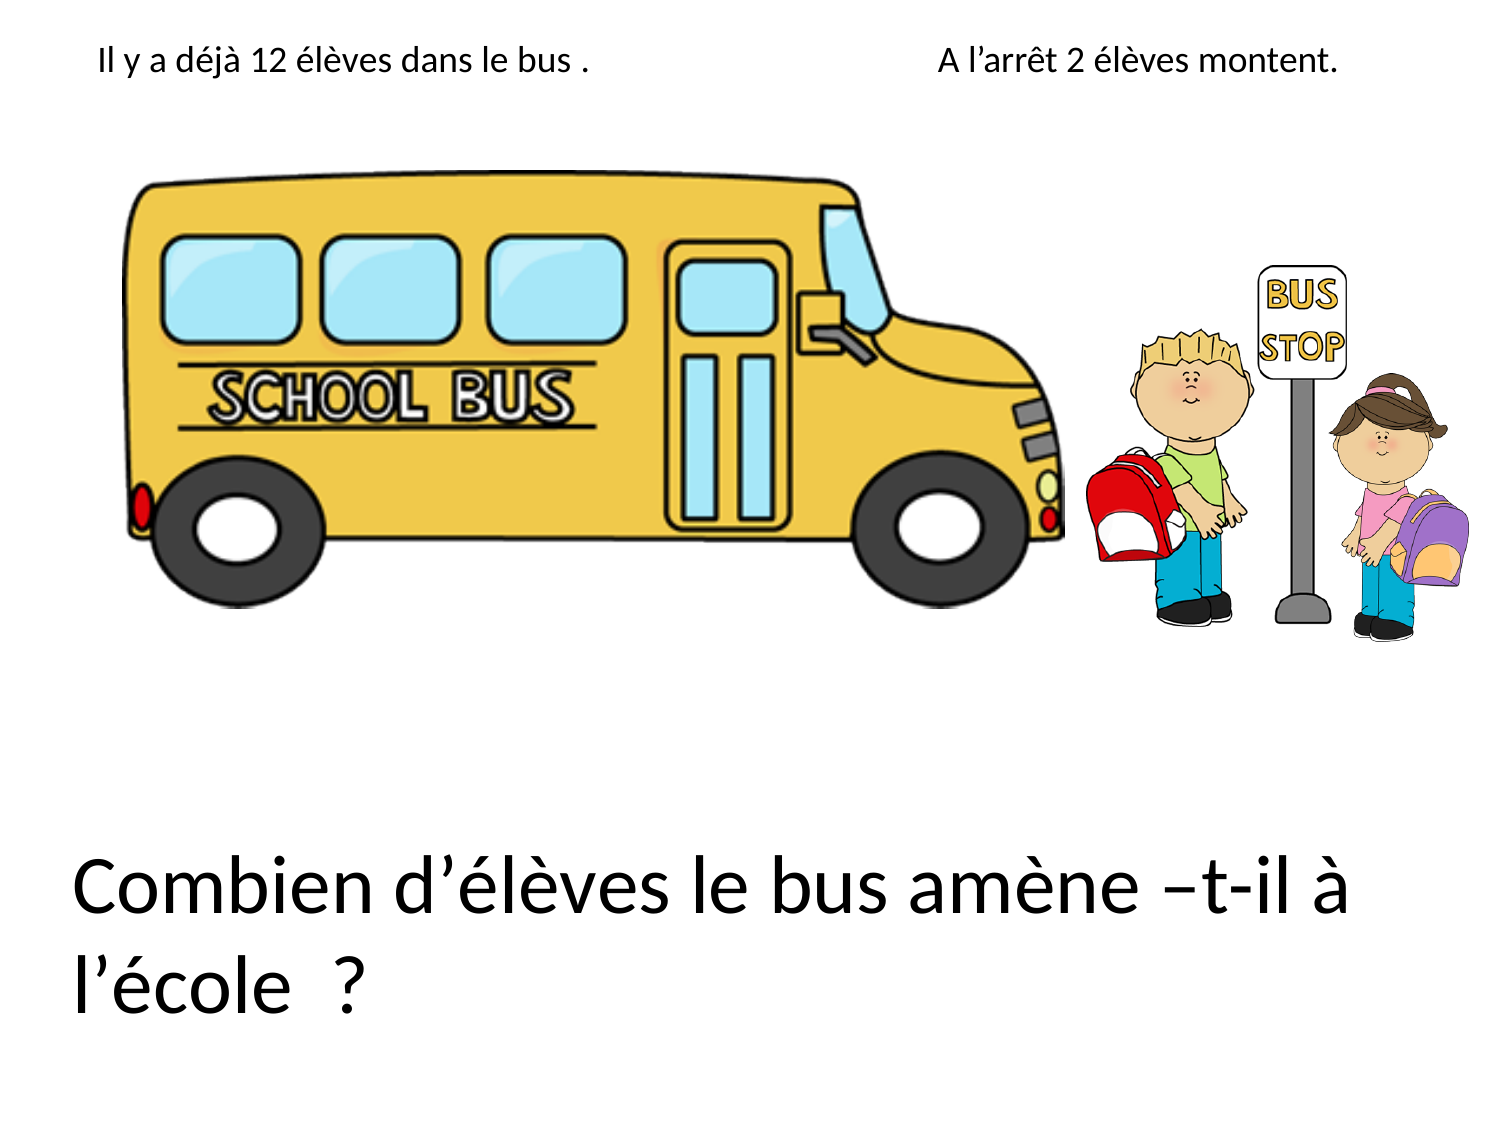

Il y a déjà 12 élèves dans le bus .
 A l’arrêt 2 élèves montent.
Combien d’élèves le bus amène –t-il à
l’école ?